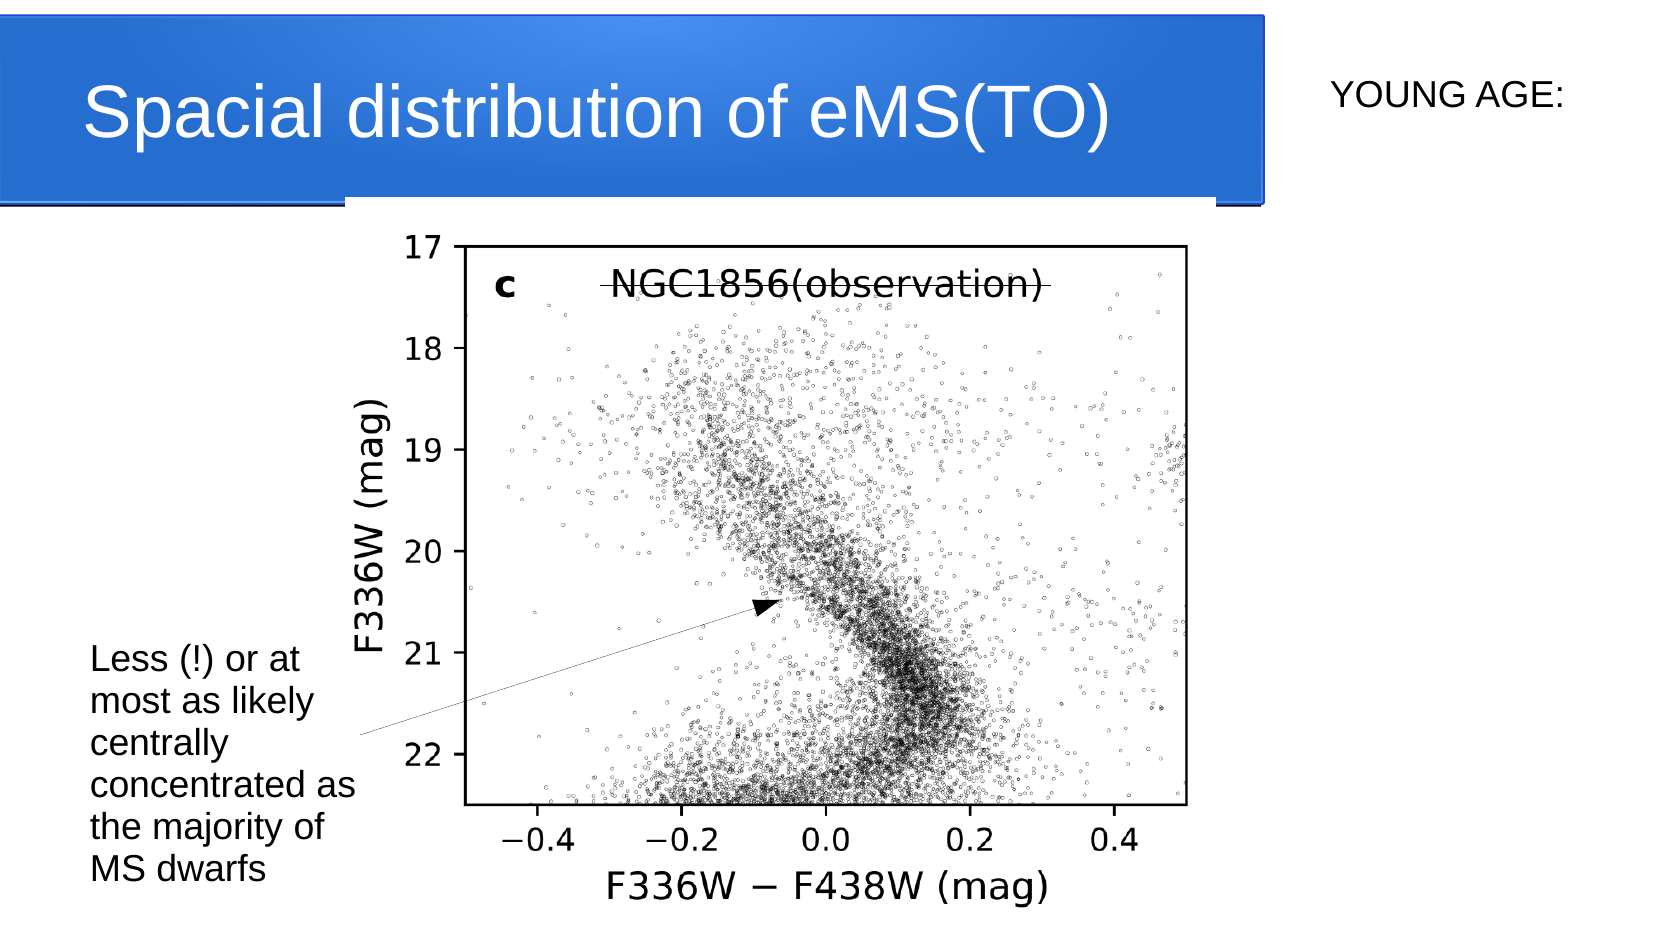

# Spacial distribution of eMS(TO)
YOUNG AGE:
Less (!) or at most as likely centrally concentrated as the majority of MS dwarfs